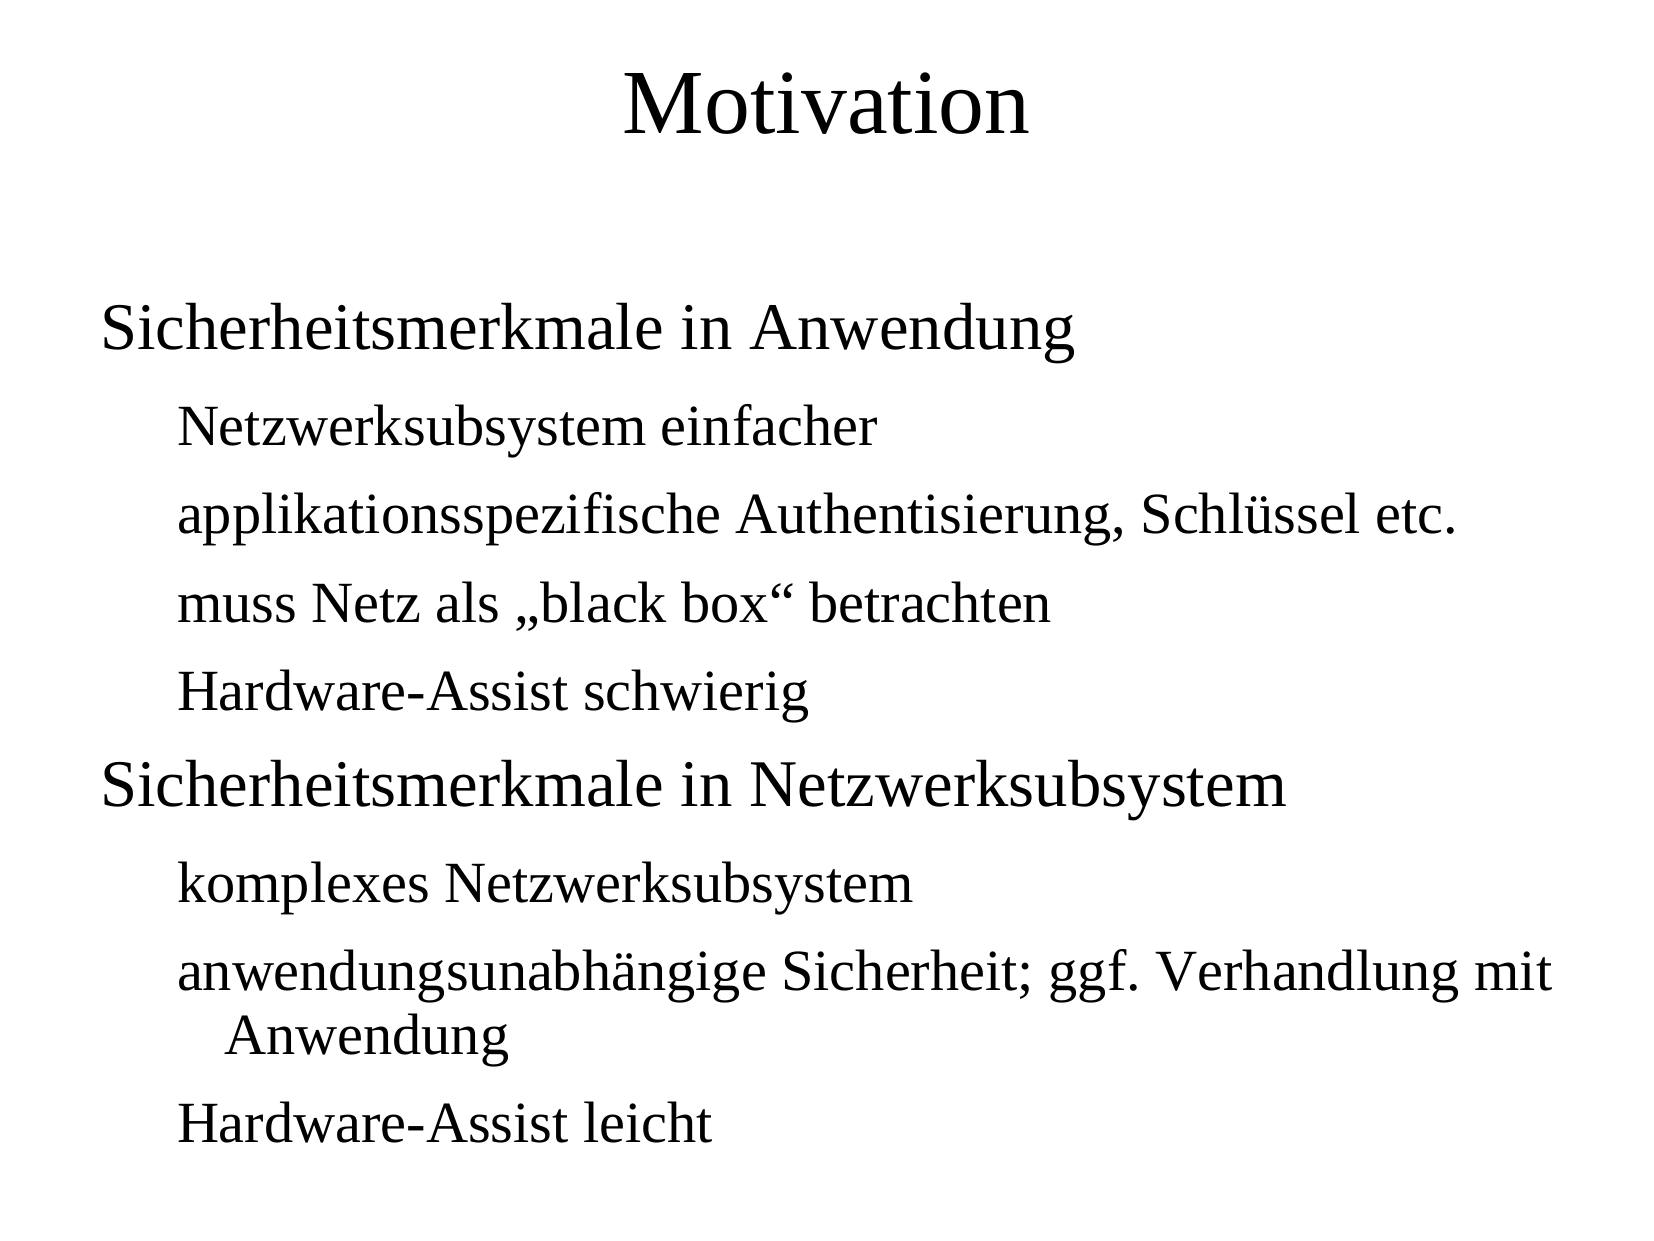

# Motivation
Sicherheitsmerkmale in Anwendung
Netzwerksubsystem einfacher
applikationsspezifische Authentisierung, Schlüssel etc.
muss Netz als „black box“ betrachten
Hardware-Assist schwierig
Sicherheitsmerkmale in Netzwerksubsystem
komplexes Netzwerksubsystem
anwendungsunabhängige Sicherheit; ggf. Verhandlung mit Anwendung
Hardware-Assist leicht